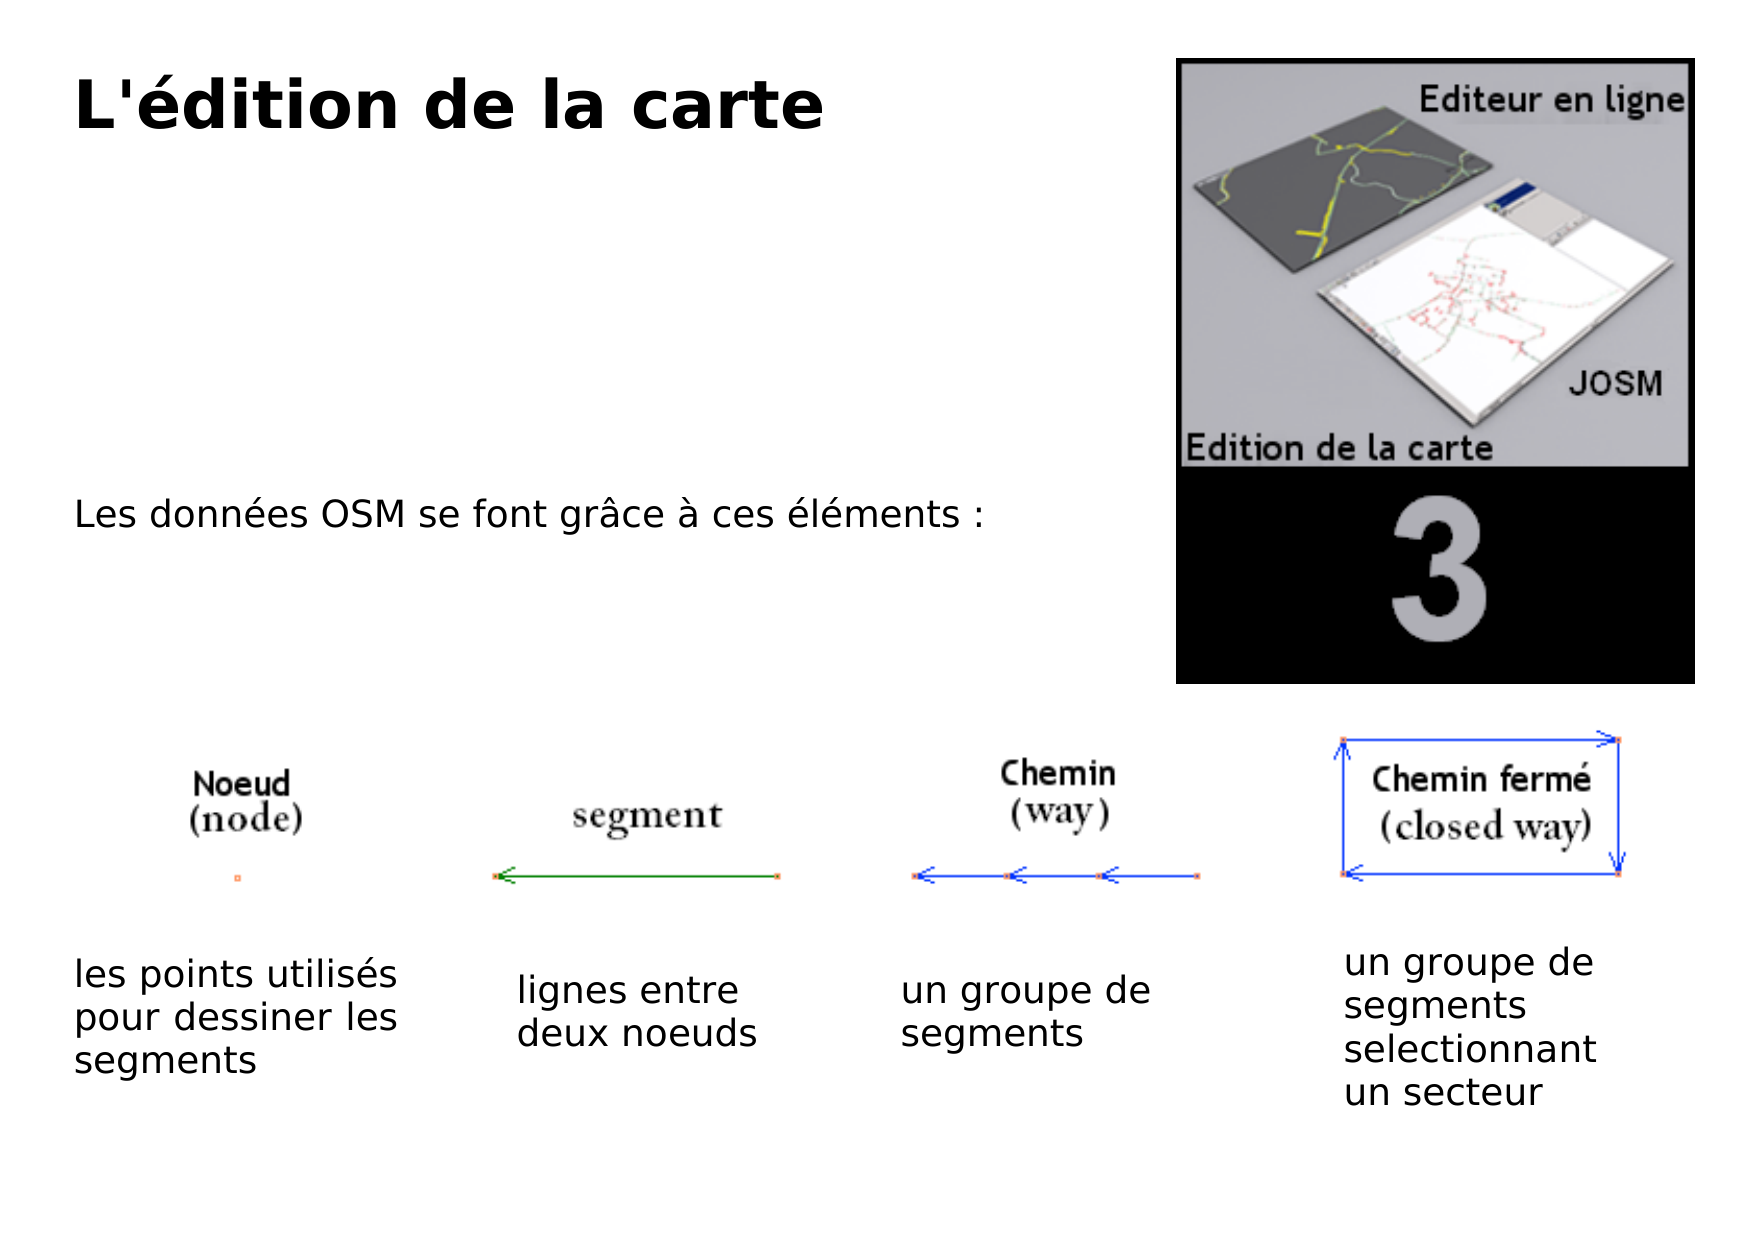

L'édition de la carte
Les données OSM se font grâce à ces éléments :
un groupe de segments selectionnant un secteur
les points utilisés pour dessiner les segments
lignes entre deux noeuds
un groupe de segments